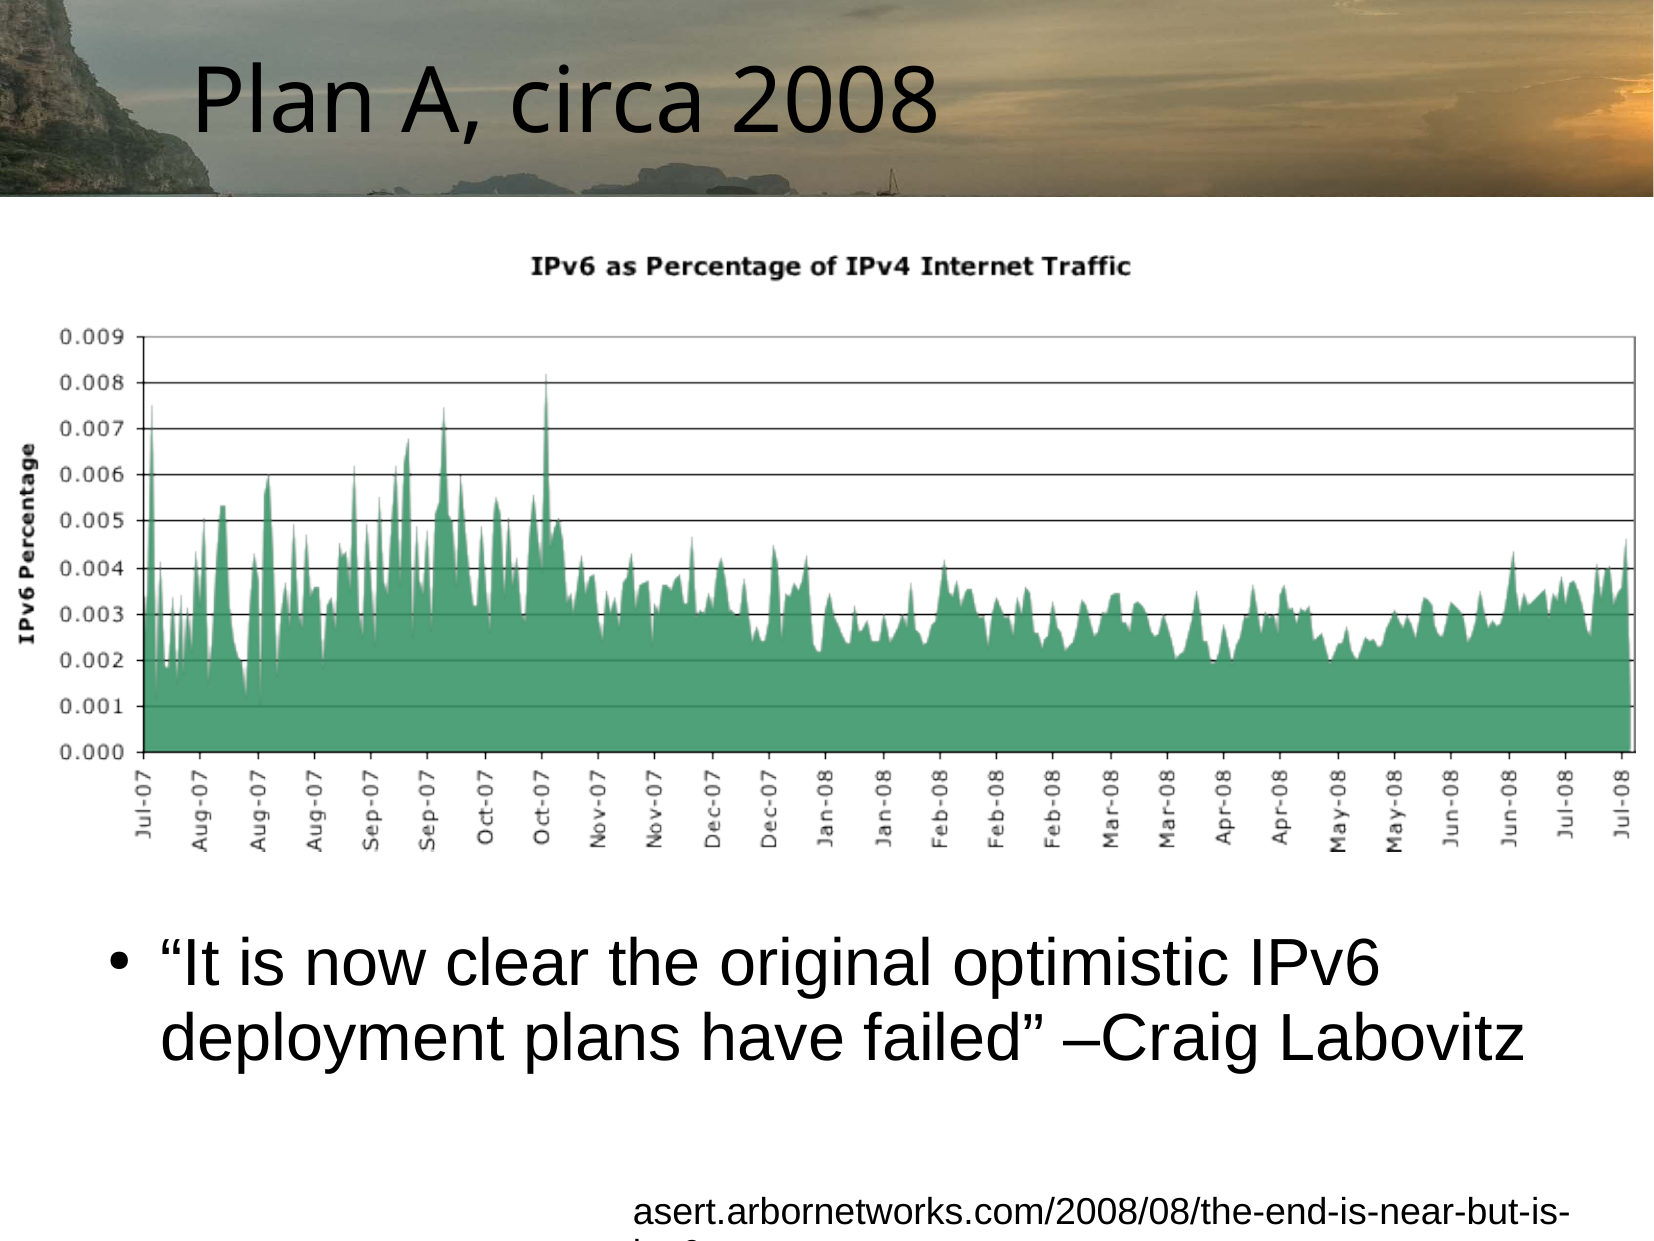

# Plan A, circa 2008
“It is now clear the original optimistic IPv6 deployment plans have failed” –Craig Labovitz
asert.arbornetworks.com/2008/08/the-end-is-near-but-is-ipv6